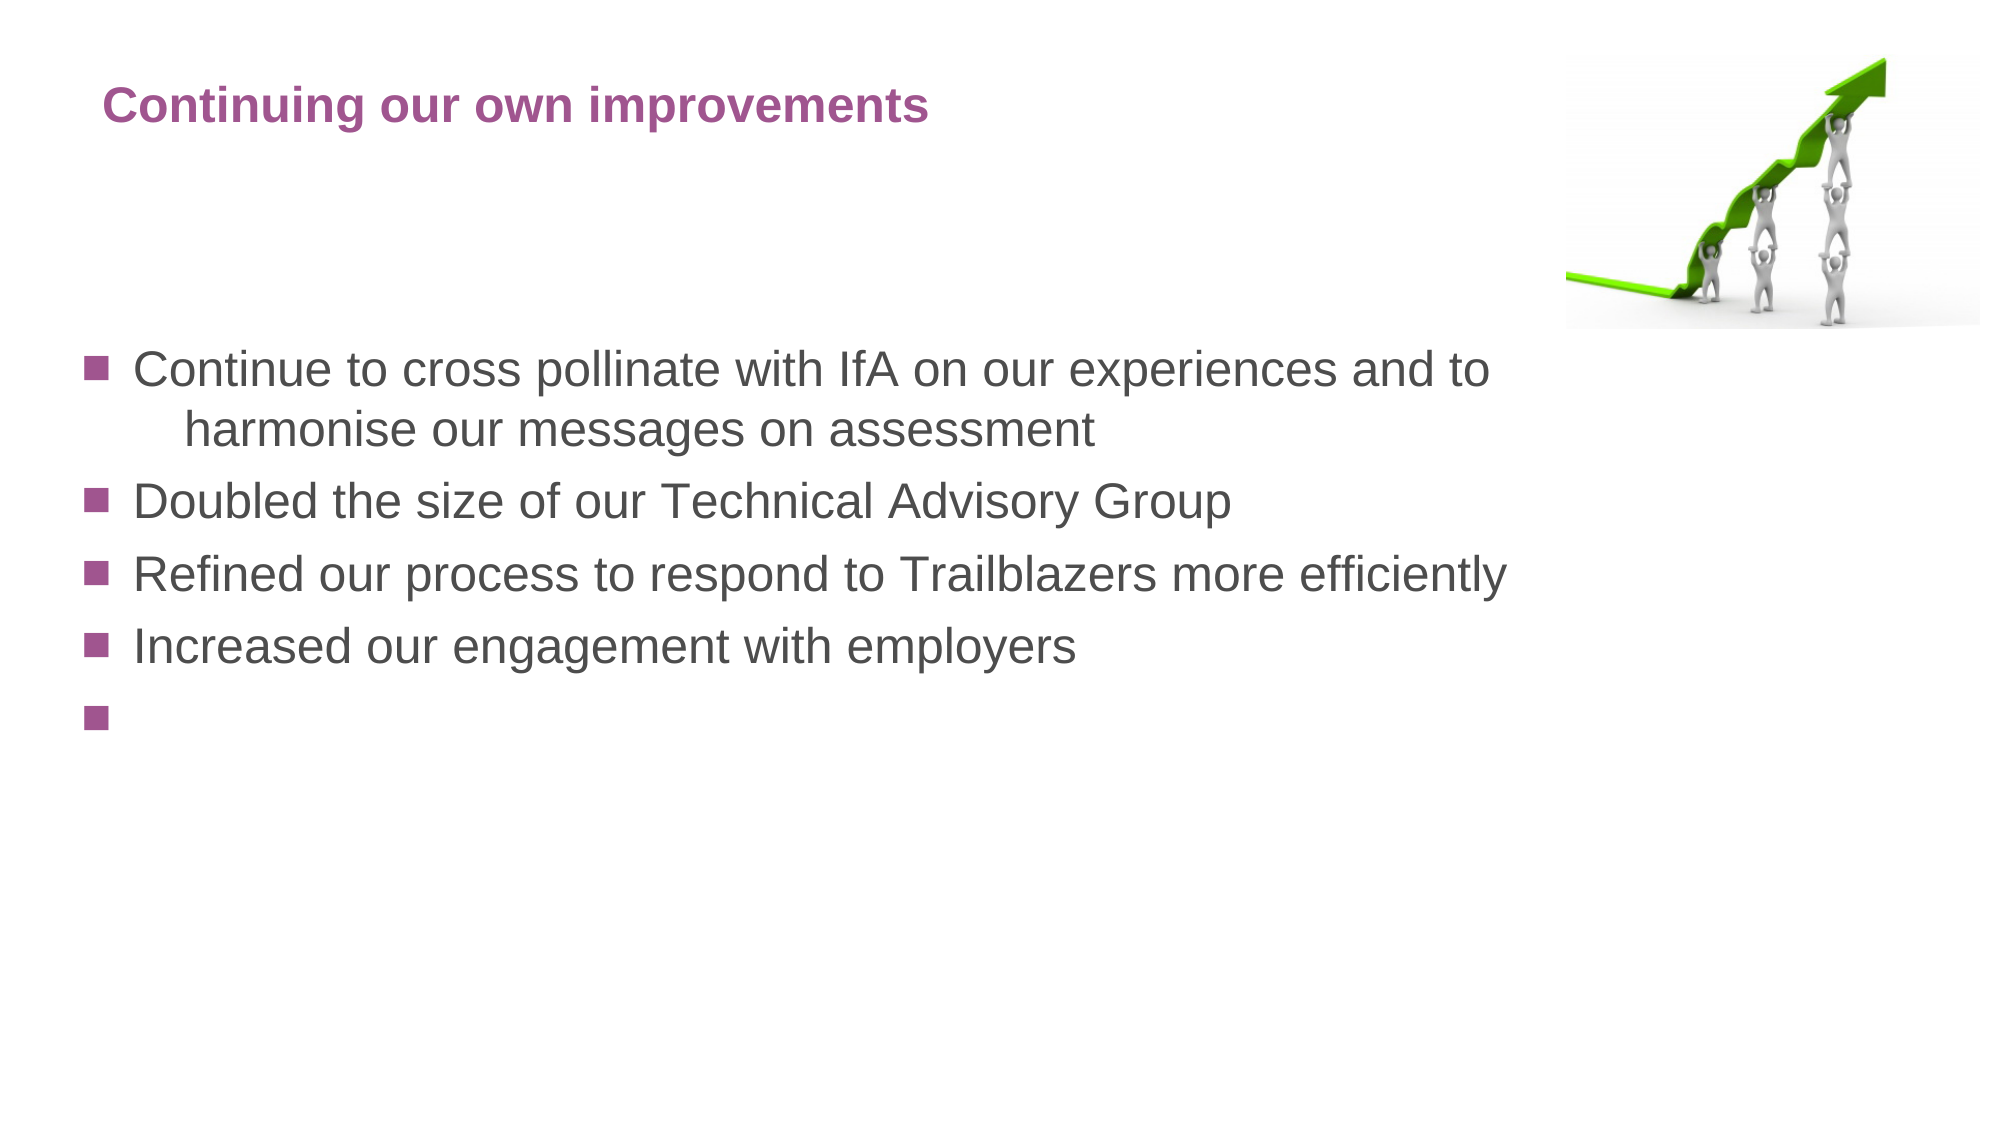

# Continuing our own improvements
Continue to cross pollinate with IfA on our experiences and to harmonise our messages on assessment
Doubled the size of our Technical Advisory Group
Refined our process to respond to Trailblazers more efficiently
Increased our engagement with employers